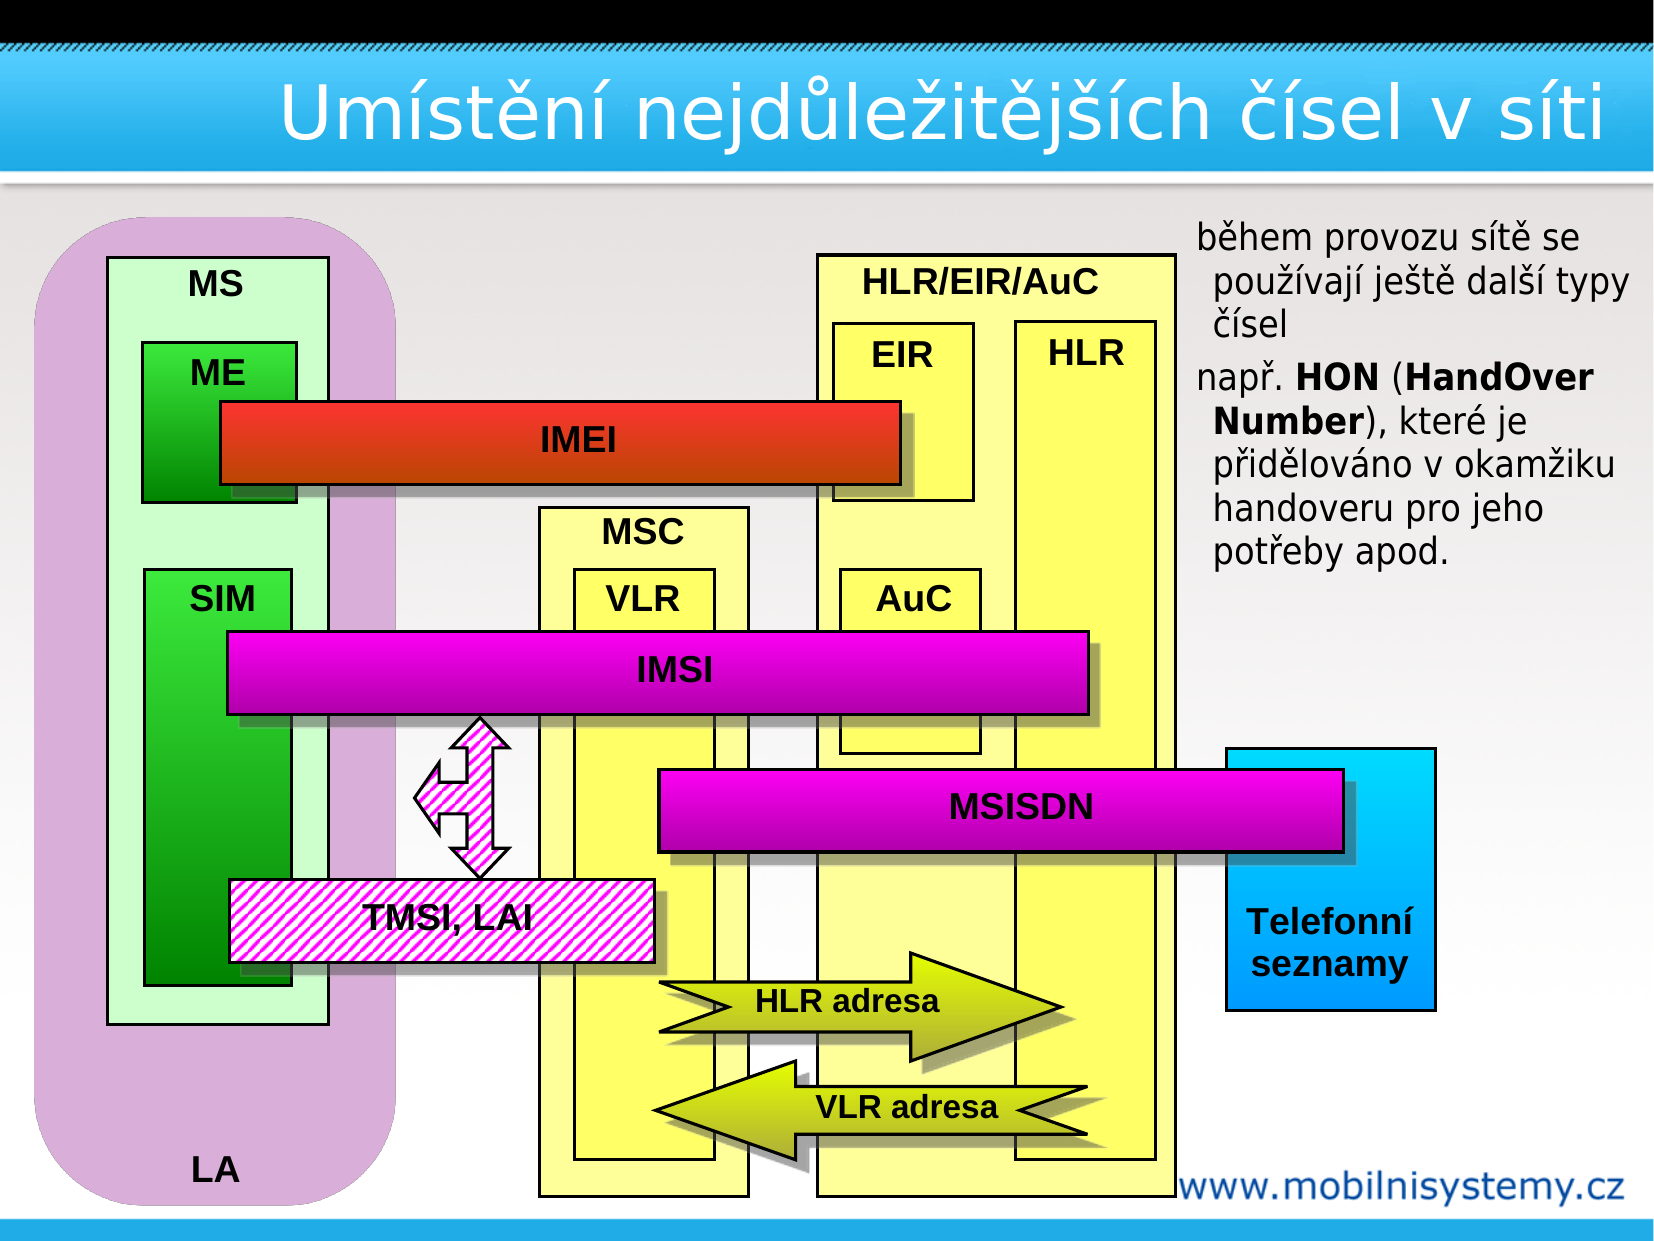

# Umístění nejdůležitějších čísel v síti
během provozu sítě se používají ještě další typy čísel
např. HON (HandOver Number), které je přidělováno v okamžiku handoveru pro jeho potřeby apod.
HLR/EIR/AuC
MS
HLR
EIR
ME
IMEI
MSC
SIM
VLR
AuC
IMSI
MSISDN
TMSI, LAI
Telefonní
seznamy
HLR adresa
VLR adresa
LA